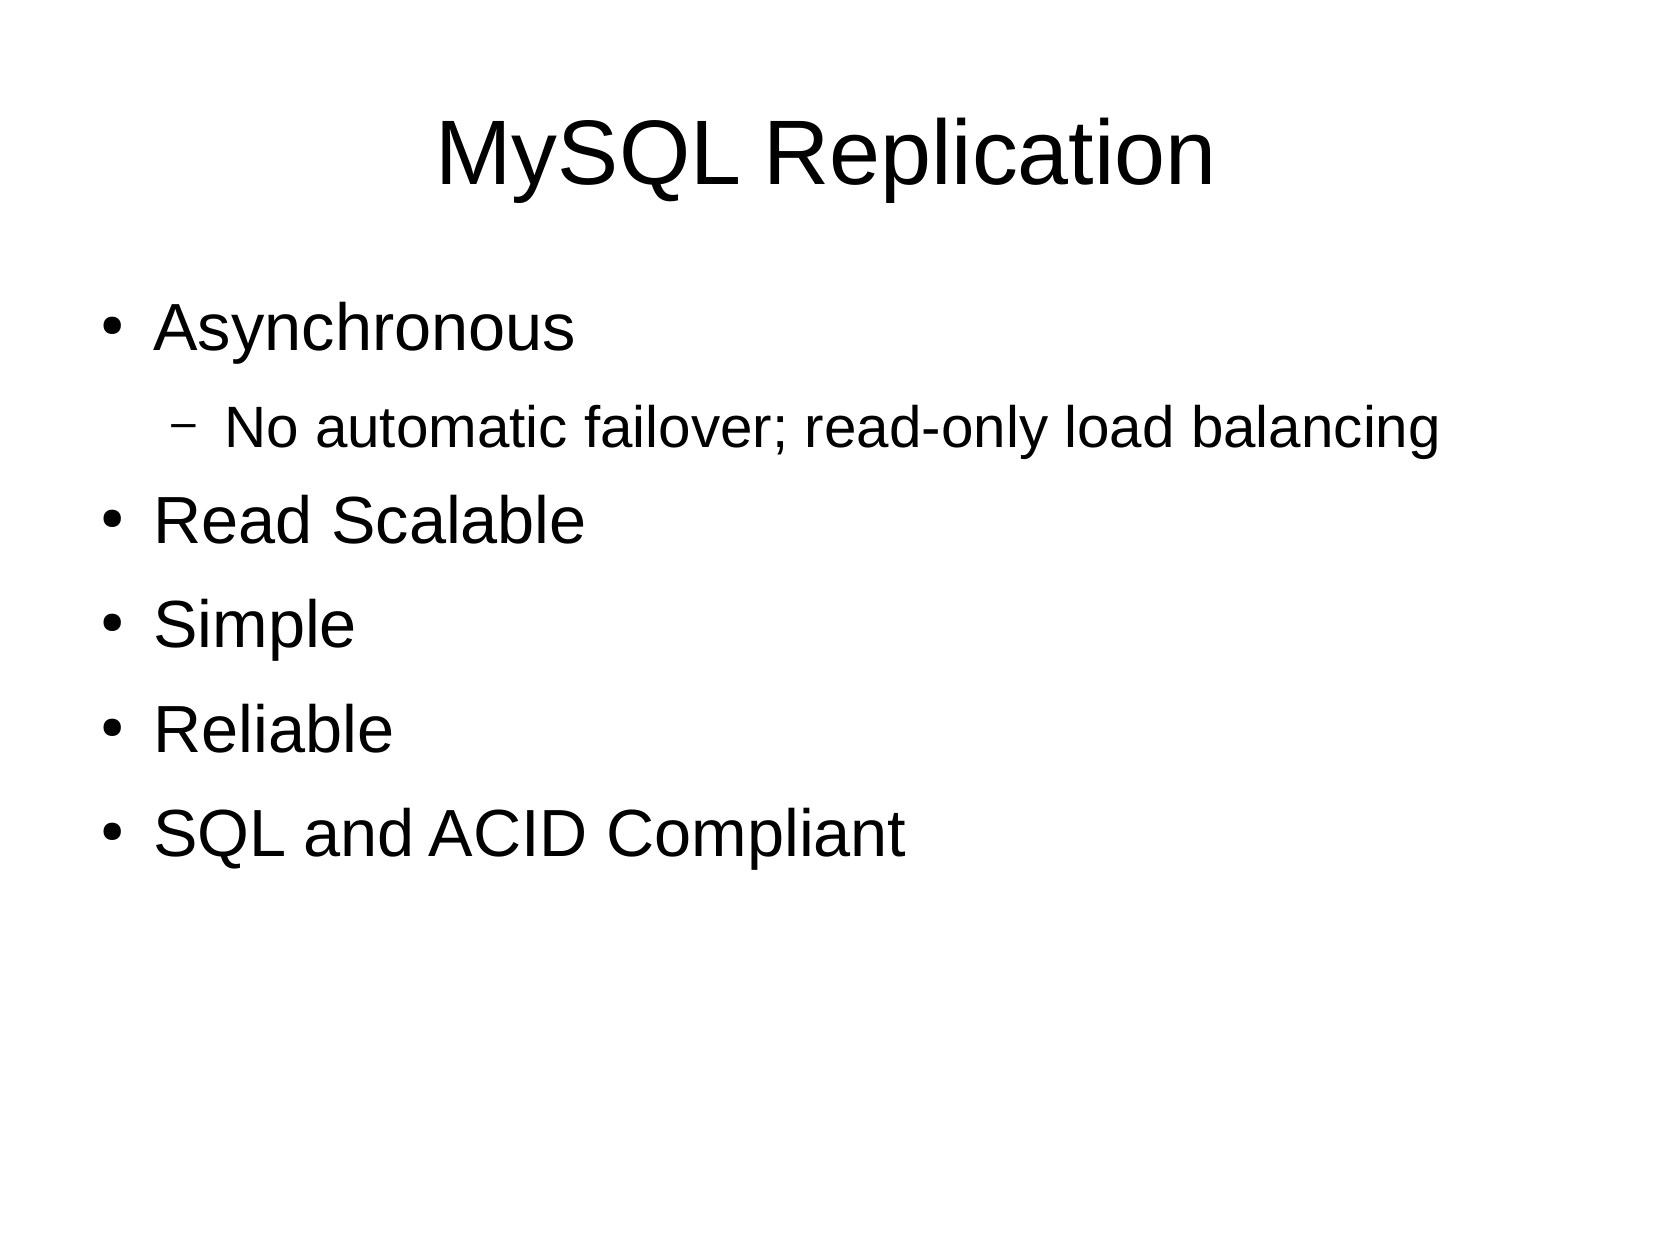

# MySQL Replication
Asynchronous
No automatic failover; read-only load balancing
Read Scalable
Simple
Reliable
SQL and ACID Compliant